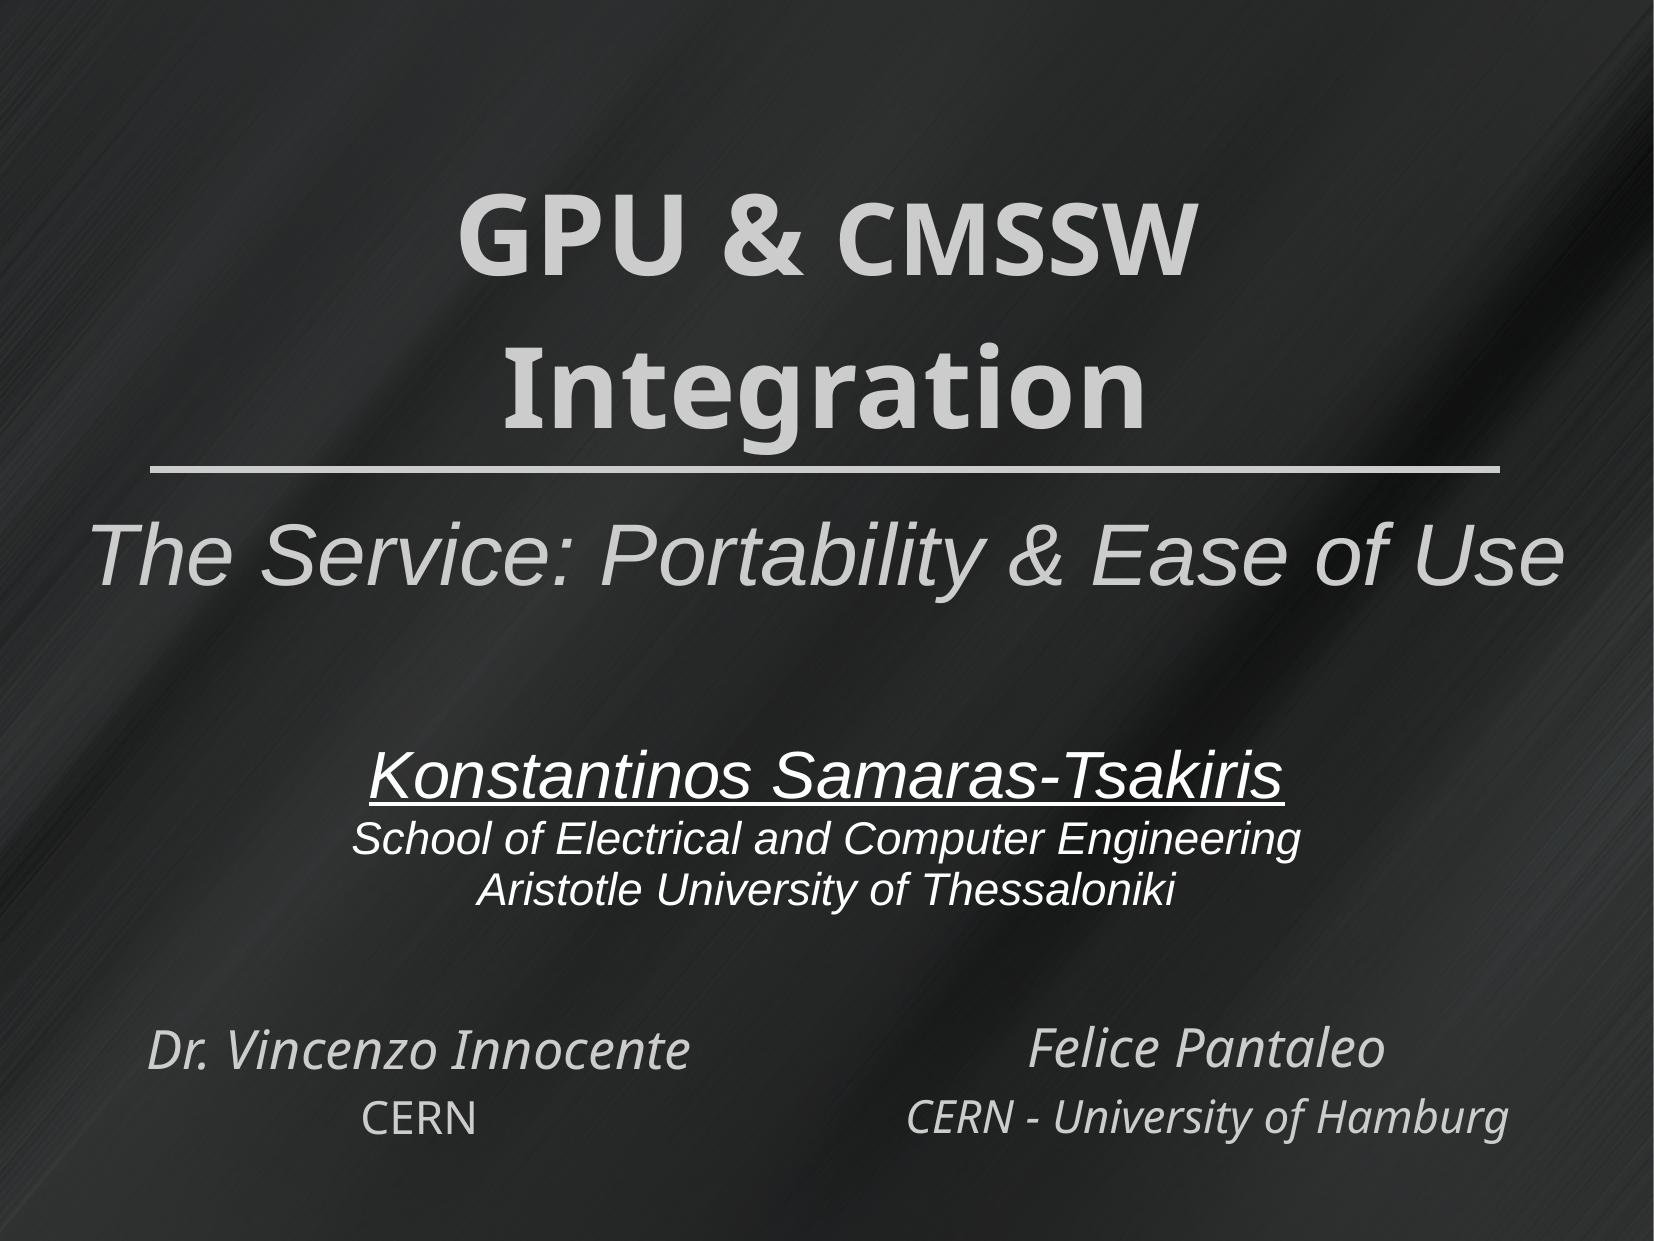

# GPU & CMSSW Integration
The Service: Portability & Ease of Use
Konstantinos Samaras-Tsakiris
School of Electrical and Computer Engineering
Aristotle University of Thessaloniki
Felice Pantaleo
CERN - University of Hamburg
Dr. Vincenzo Innocente
CERN